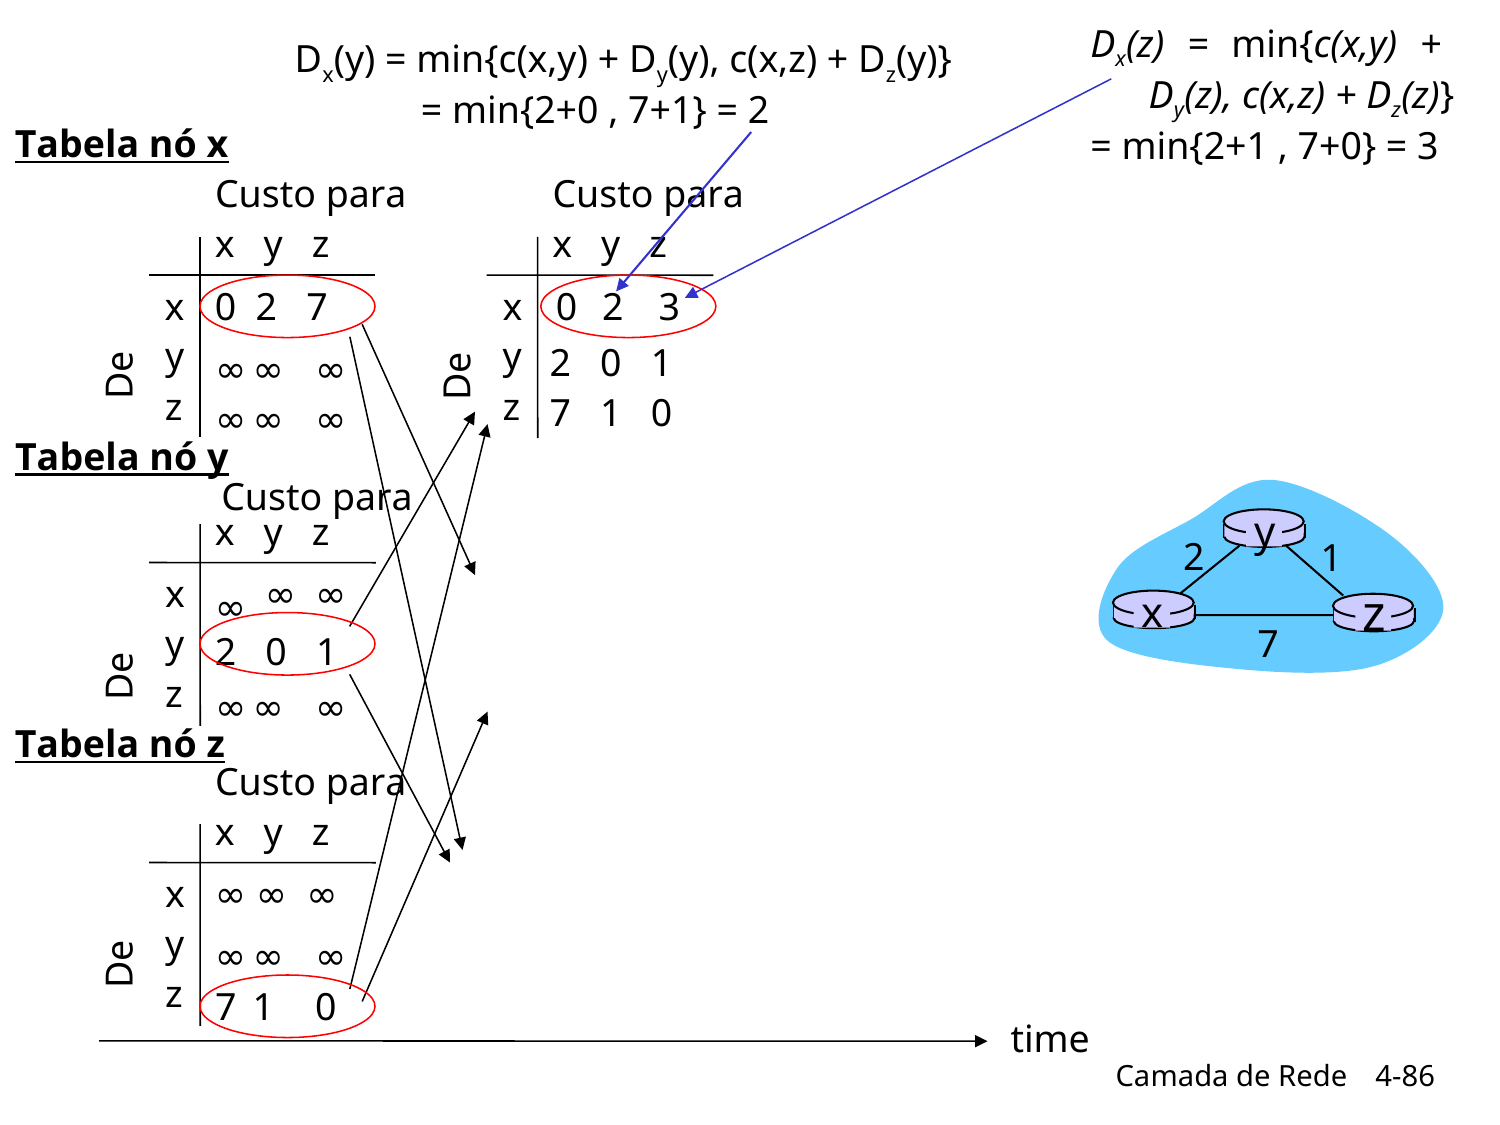

Dx(z) = min{c(x,y) +
 Dy(z), c(x,z) + Dz(z)}
= min{2+1 , 7+0} = 3
Dx(y) = min{c(x,y) + Dy(y), c(x,z) + Dz(y)}
 = min{2+0 , 7+1} = 2
Tabela nó x
Custo para
x y z
x
0 2 7
y
∞
∞
∞
De
z
∞
∞
∞
Custo para
x y z
x
0
2
3
y
2 0 1
De
z
7 1 0
Tabela nó y
Custo para
y
2
1
z
x
7
x y z
x
∞
∞
∞
2 0 1
y
De
z
∞
∞
∞
Tabela nó z
Custo para
x y z
x
∞ ∞ ∞
y
∞
∞
∞
De
z
7
1
0
time
Camada de Rede